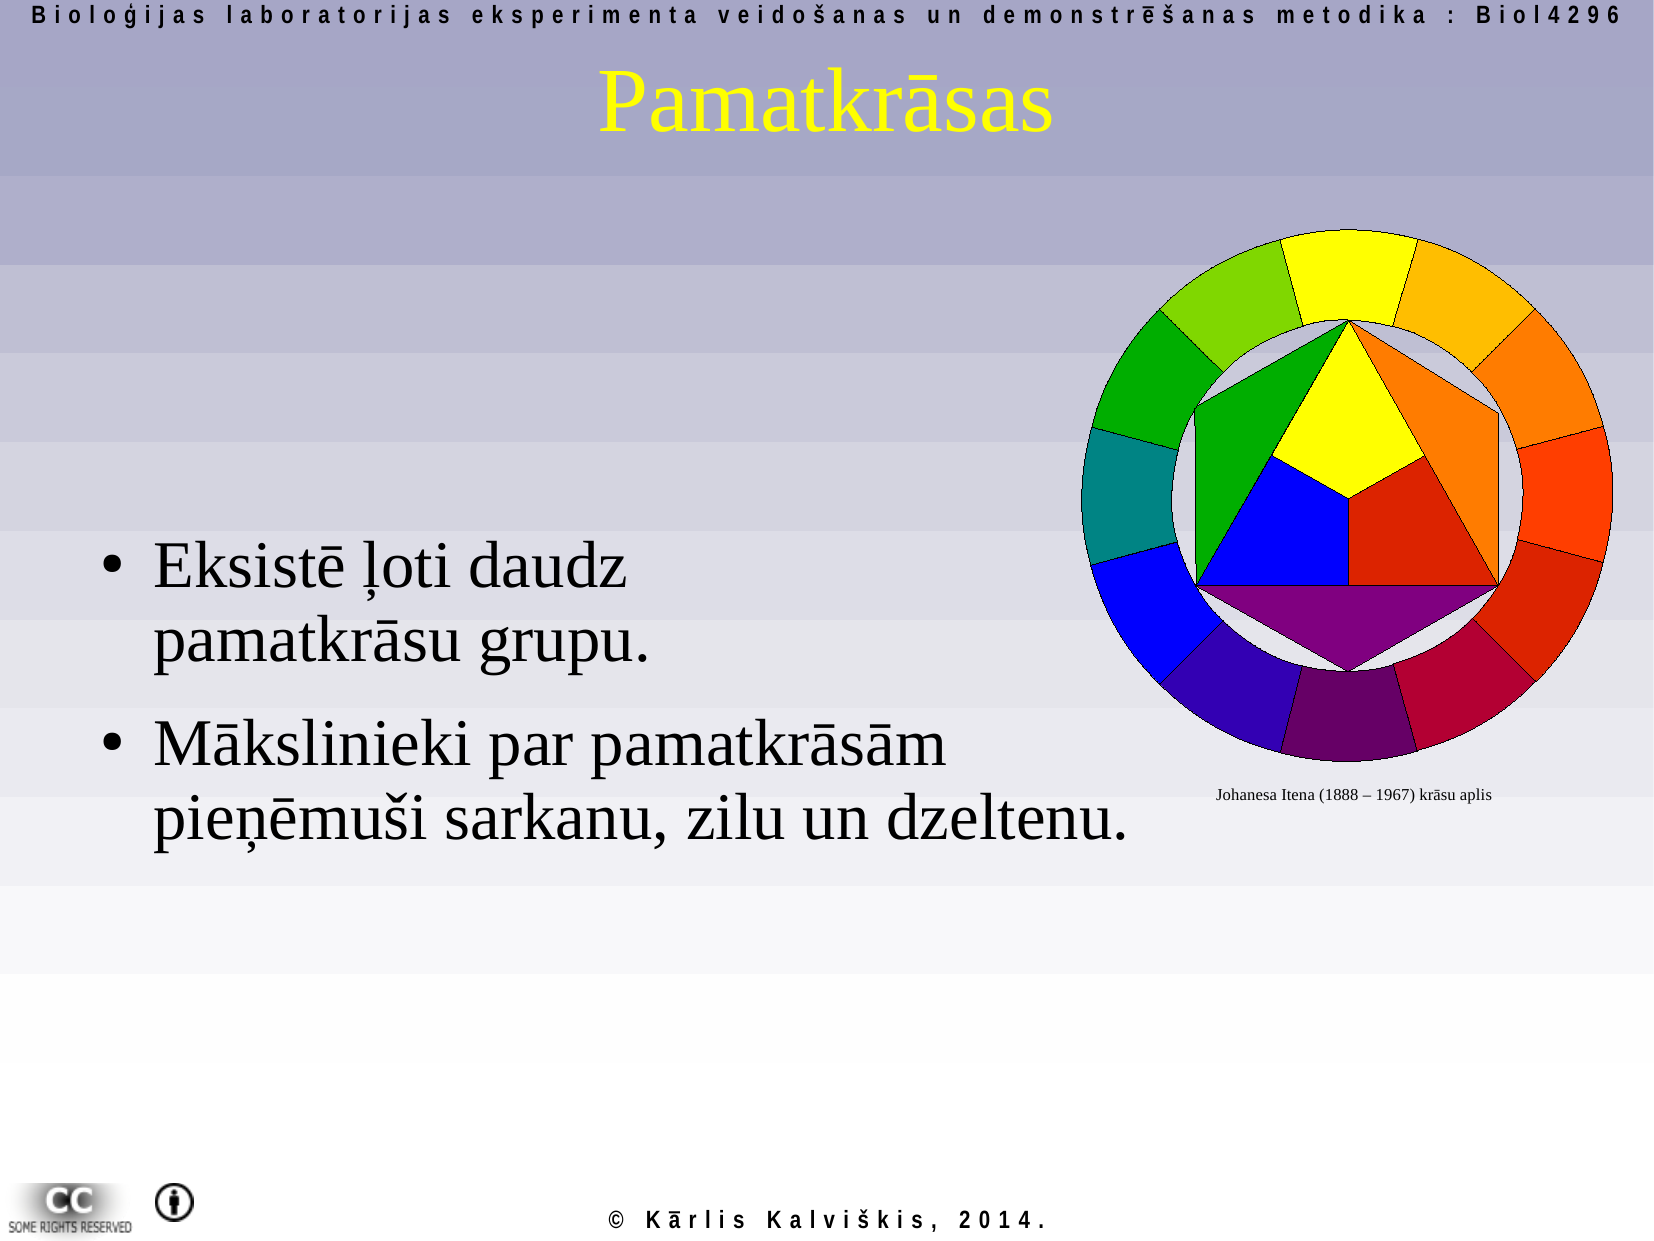

# Pamatkrāsas
Johanesa Itena (1888 – 1967) krāsu aplis
Eksistē ļoti daudz
pamatkrāsu grupu.
Mākslinieki par pamatkrāsām pieņēmuši sarkanu, zilu un dzeltenu.